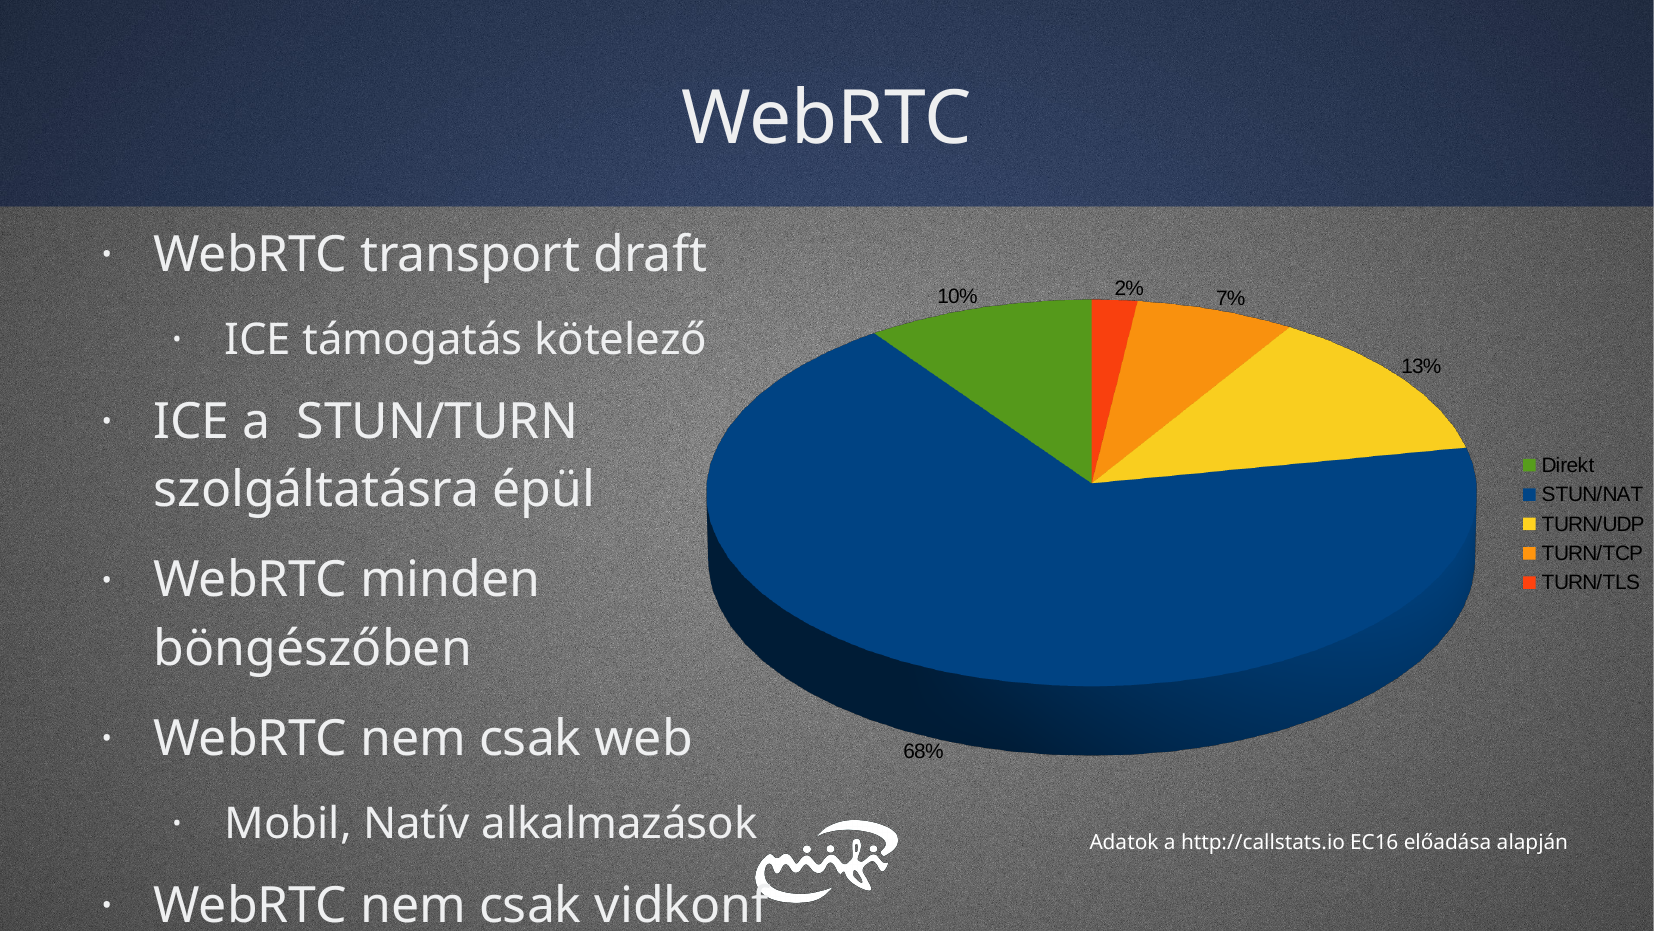

# WebRTC
[unsupported chart]
WebRTC transport draft
ICE támogatás kötelező
ICE a STUN/TURN szolgáltatásra épül
WebRTC minden böngészőben
WebRTC nem csak web
Mobil, Natív alkalmazások
WebRTC nem csak vidkonf
Adatok a http://callstats.io EC16 előadása alapján